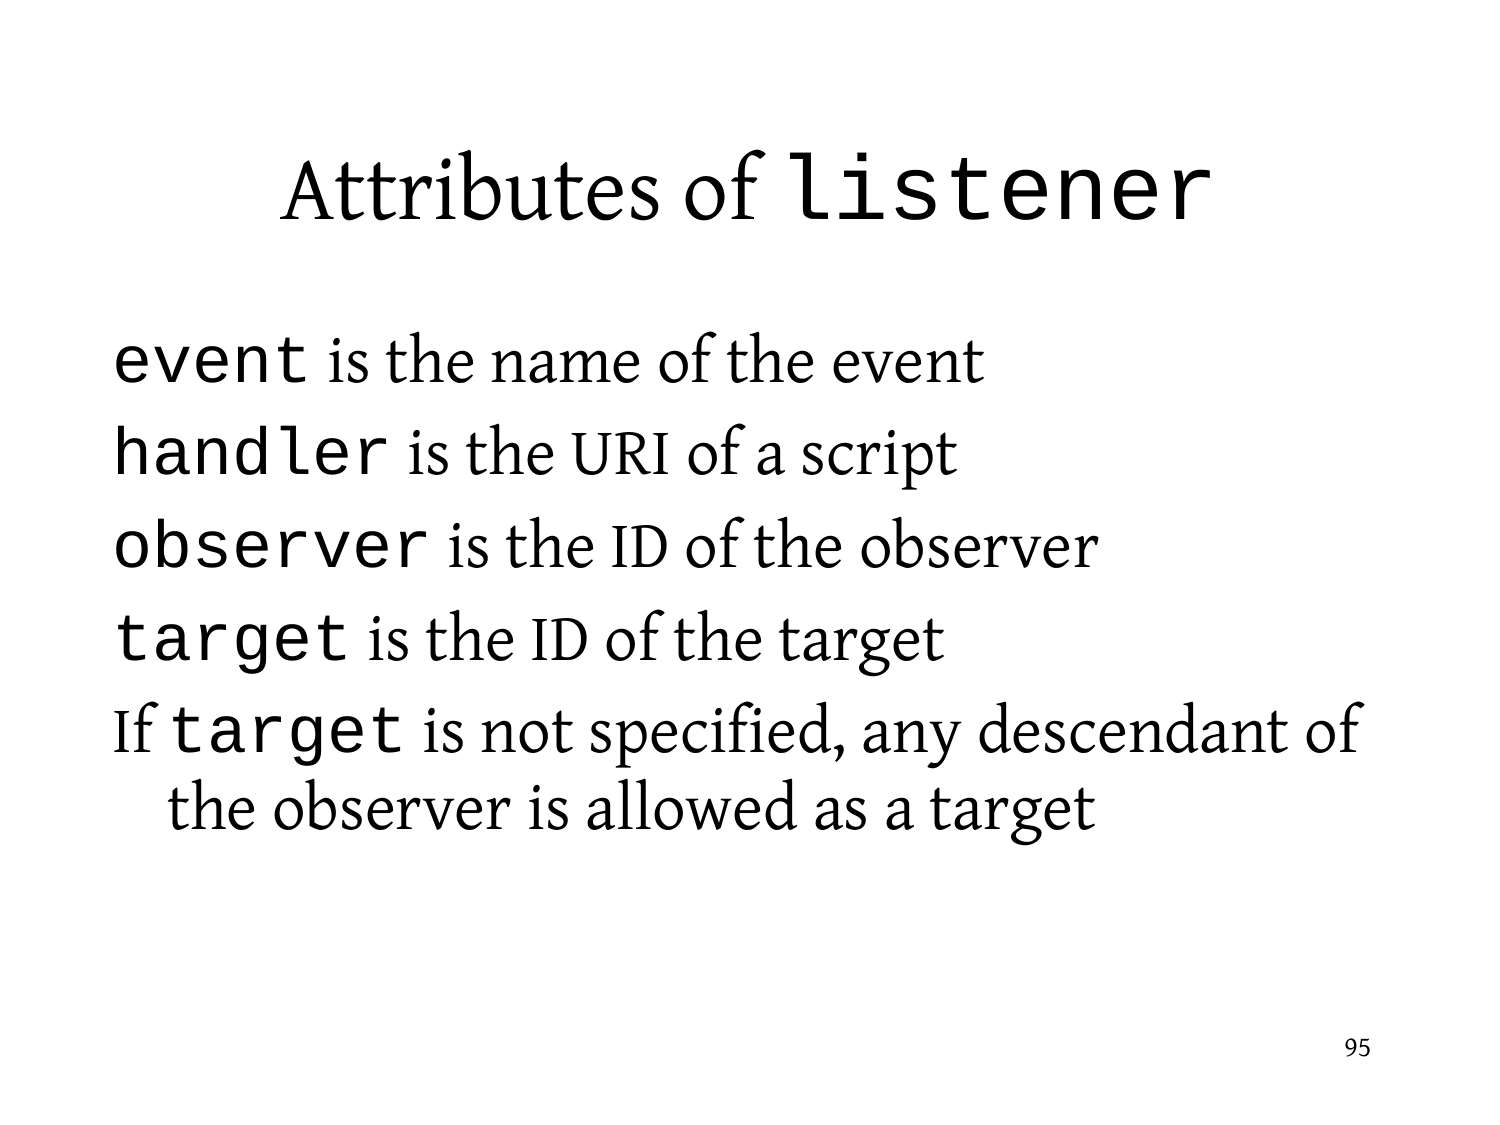

# Attributes of listener
event is the name of the event
handler is the URI of a script
observer is the ID of the observer
target is the ID of the target
If target is not specified, any descendant of the observer is allowed as a target